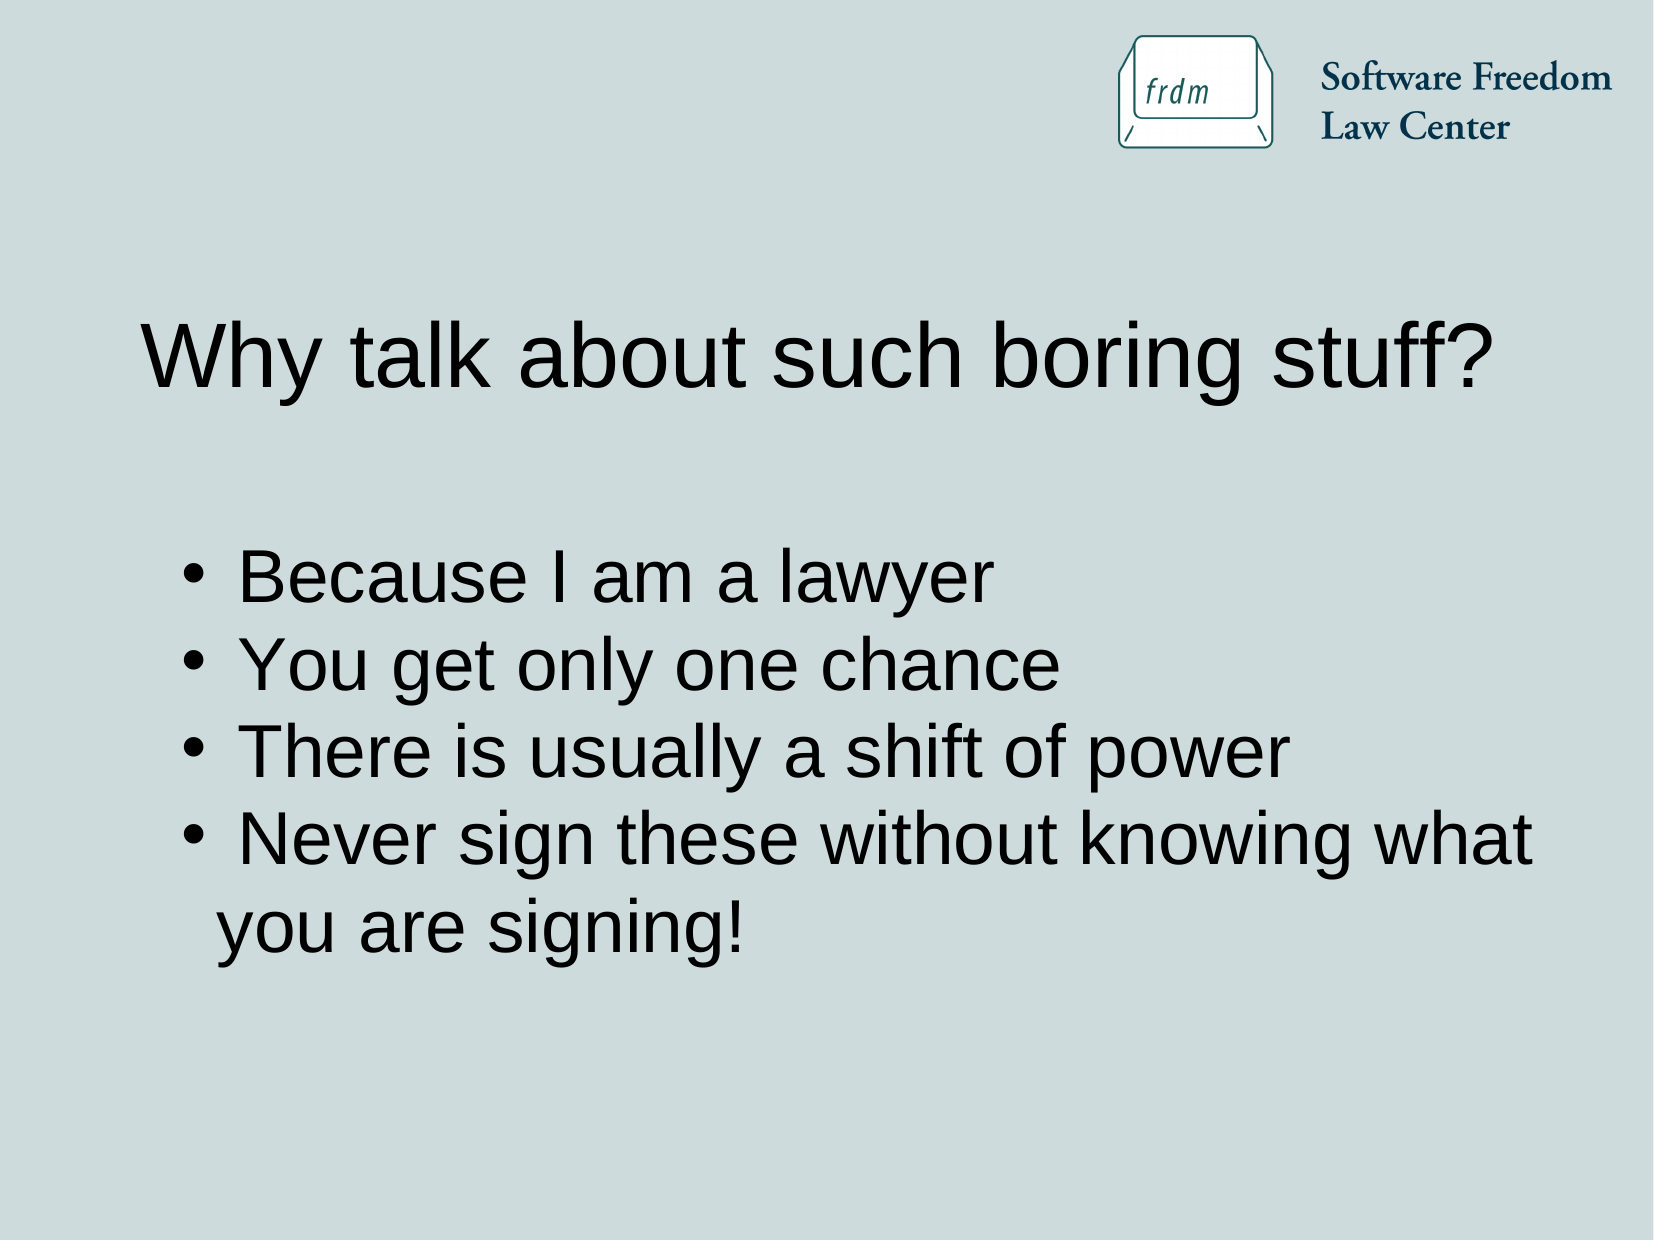

# Why talk about such boring stuff?
 Because I am a lawyer
 You get only one chance
 There is usually a shift of power
 Never sign these without knowing what you are signing!